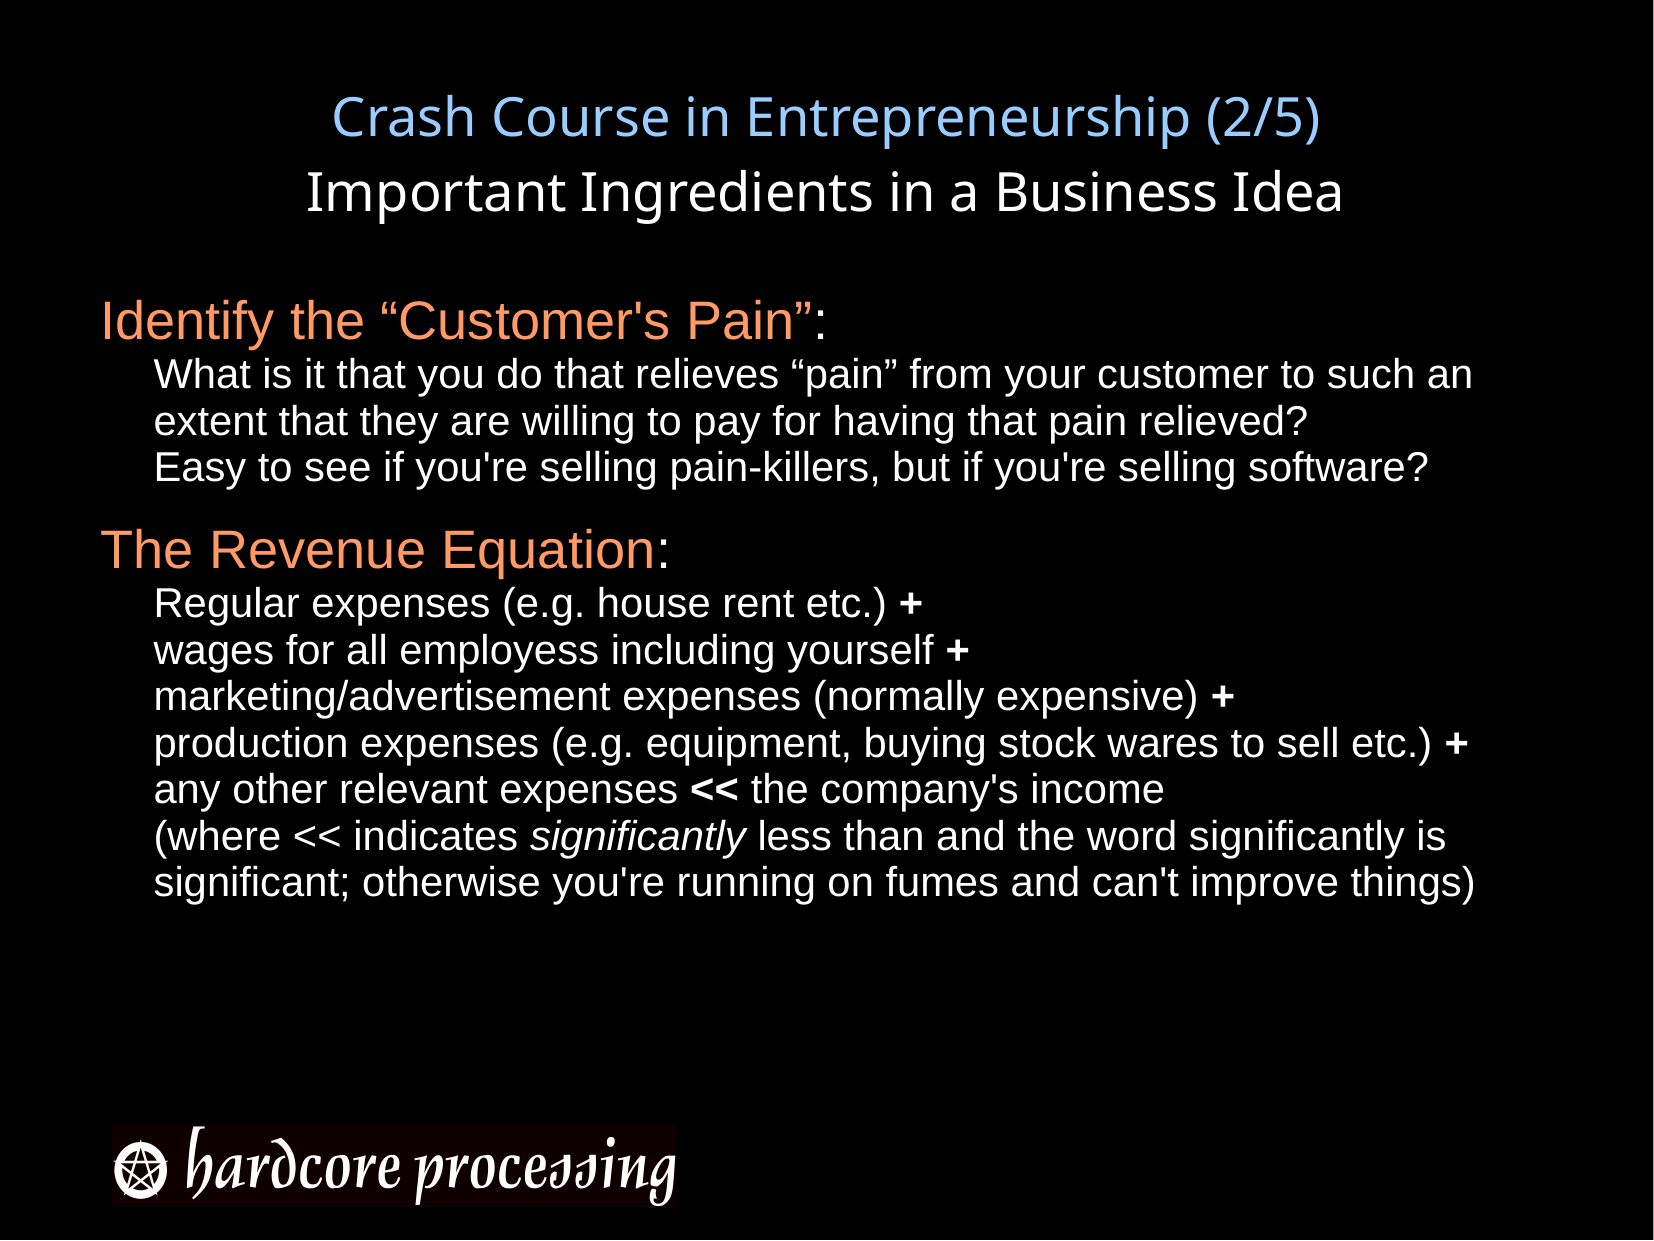

# Crash Course in Entrepreneurship (2/5) Important Ingredients in a Business Idea
Identify the “Customer's Pain”:
What is it that you do that relieves “pain” from your customer to such an extent that they are willing to pay for having that pain relieved?
Easy to see if you're selling pain-killers, but if you're selling software?
The Revenue Equation:
Regular expenses (e.g. house rent etc.) +
wages for all employess including yourself +
marketing/advertisement expenses (normally expensive) +
production expenses (e.g. equipment, buying stock wares to sell etc.) +
any other relevant expenses << the company's income
(where << indicates significantly less than and the word significantly is significant; otherwise you're running on fumes and can't improve things)